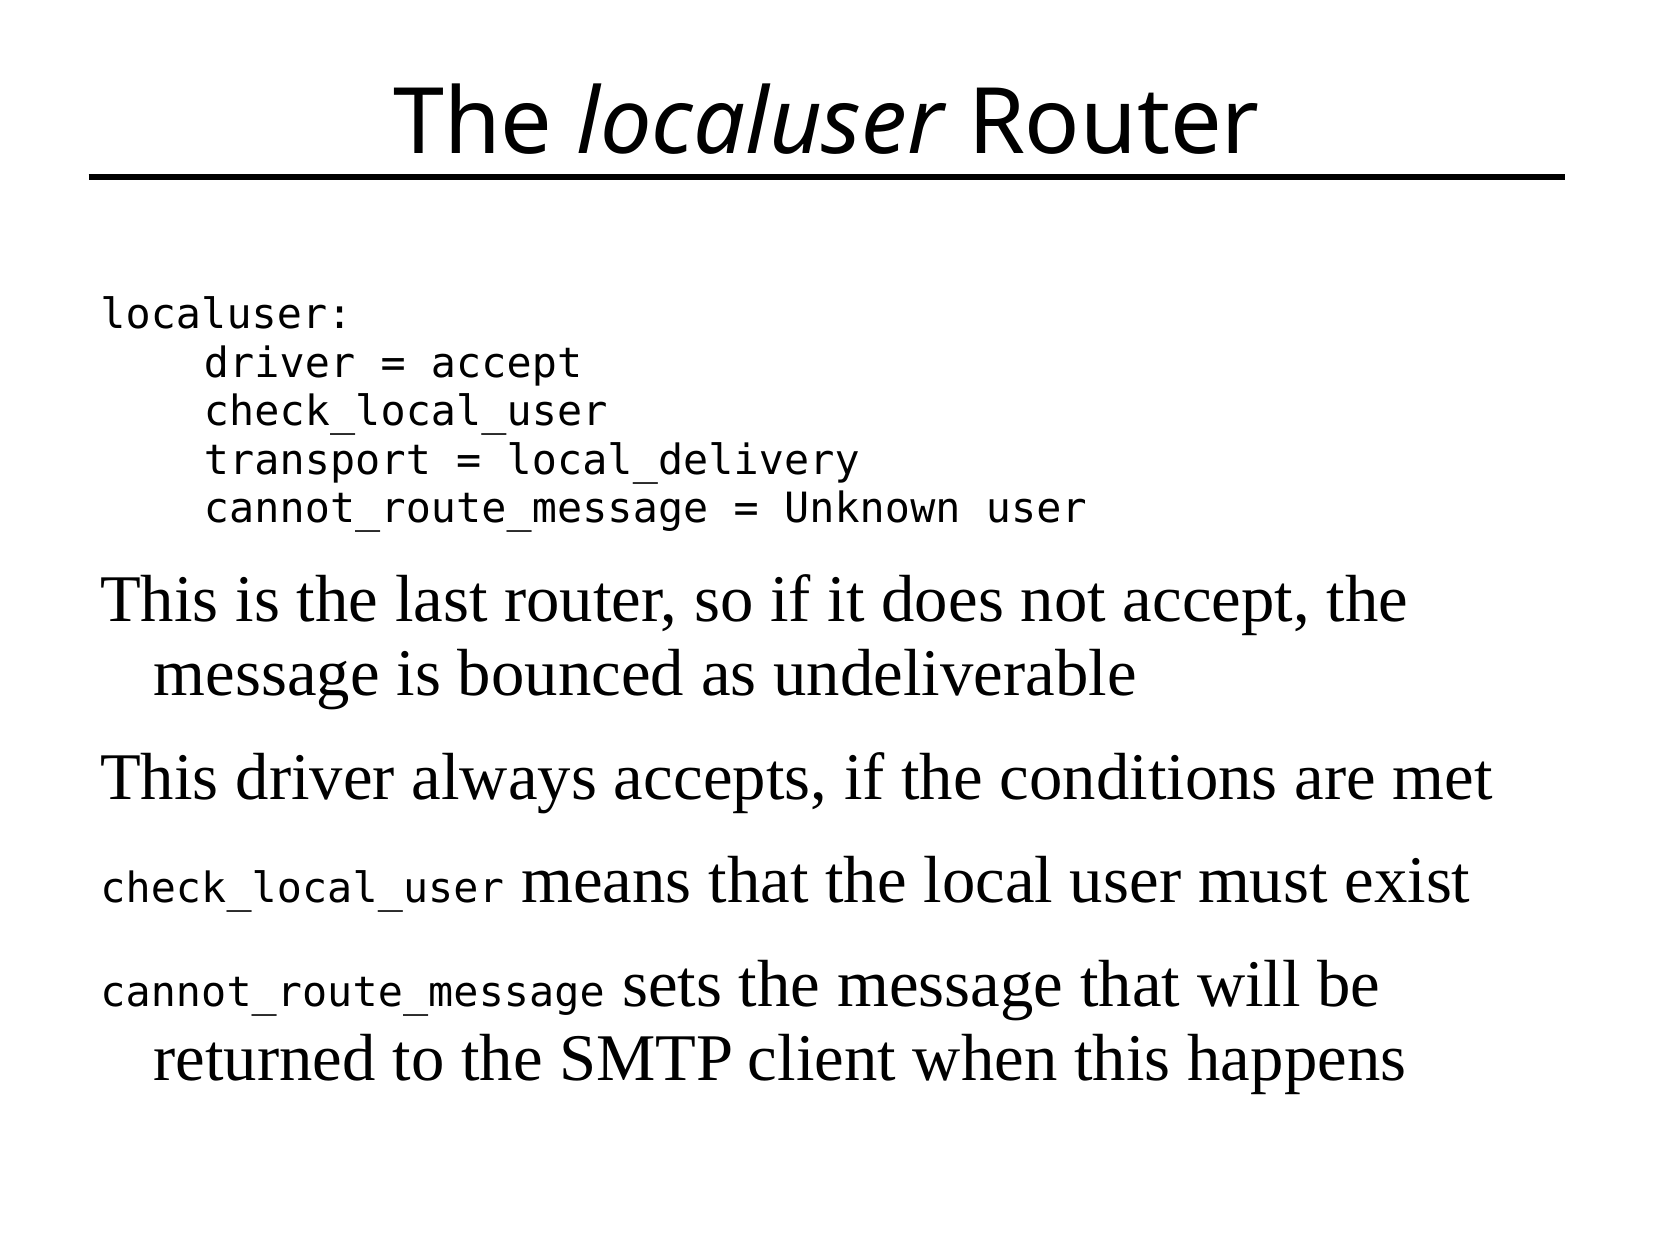

# The localuser Router
localuser:
 driver = accept
 check_local_user
 transport = local_delivery
 cannot_route_message = Unknown user
This is the last router, so if it does not accept, the message is bounced as undeliverable
This driver always accepts, if the conditions are met
check_local_user means that the local user must exist
cannot_route_message sets the message that will be returned to the SMTP client when this happens